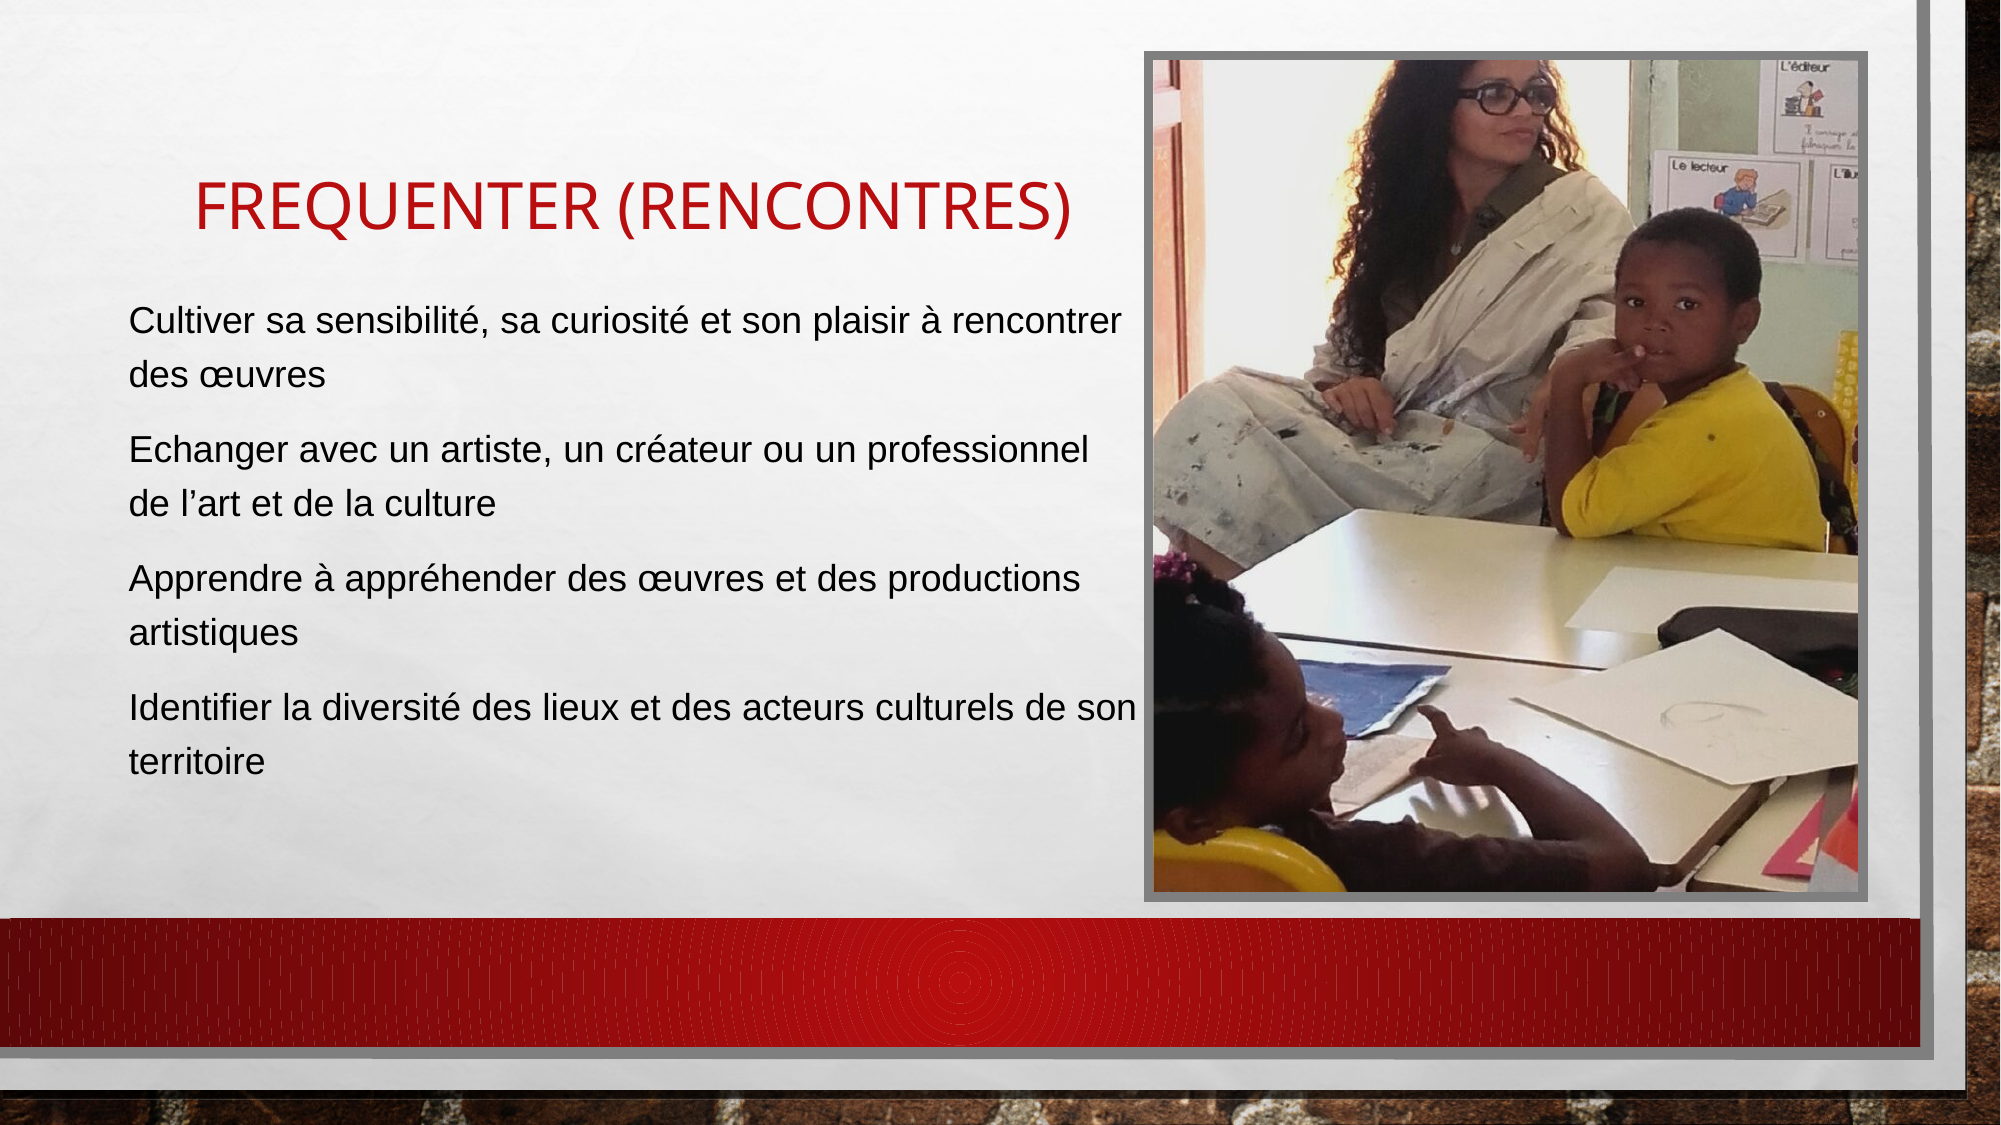

# FREQUENTER (rencontres)
Cultiver sa sensibilité, sa curiosité et son plaisir à rencontrer des œuvres
Echanger avec un artiste, un créateur ou un professionnel de l’art et de la culture
Apprendre à appréhender des œuvres et des productions artistiques
Identifier la diversité des lieux et des acteurs culturels de son territoire